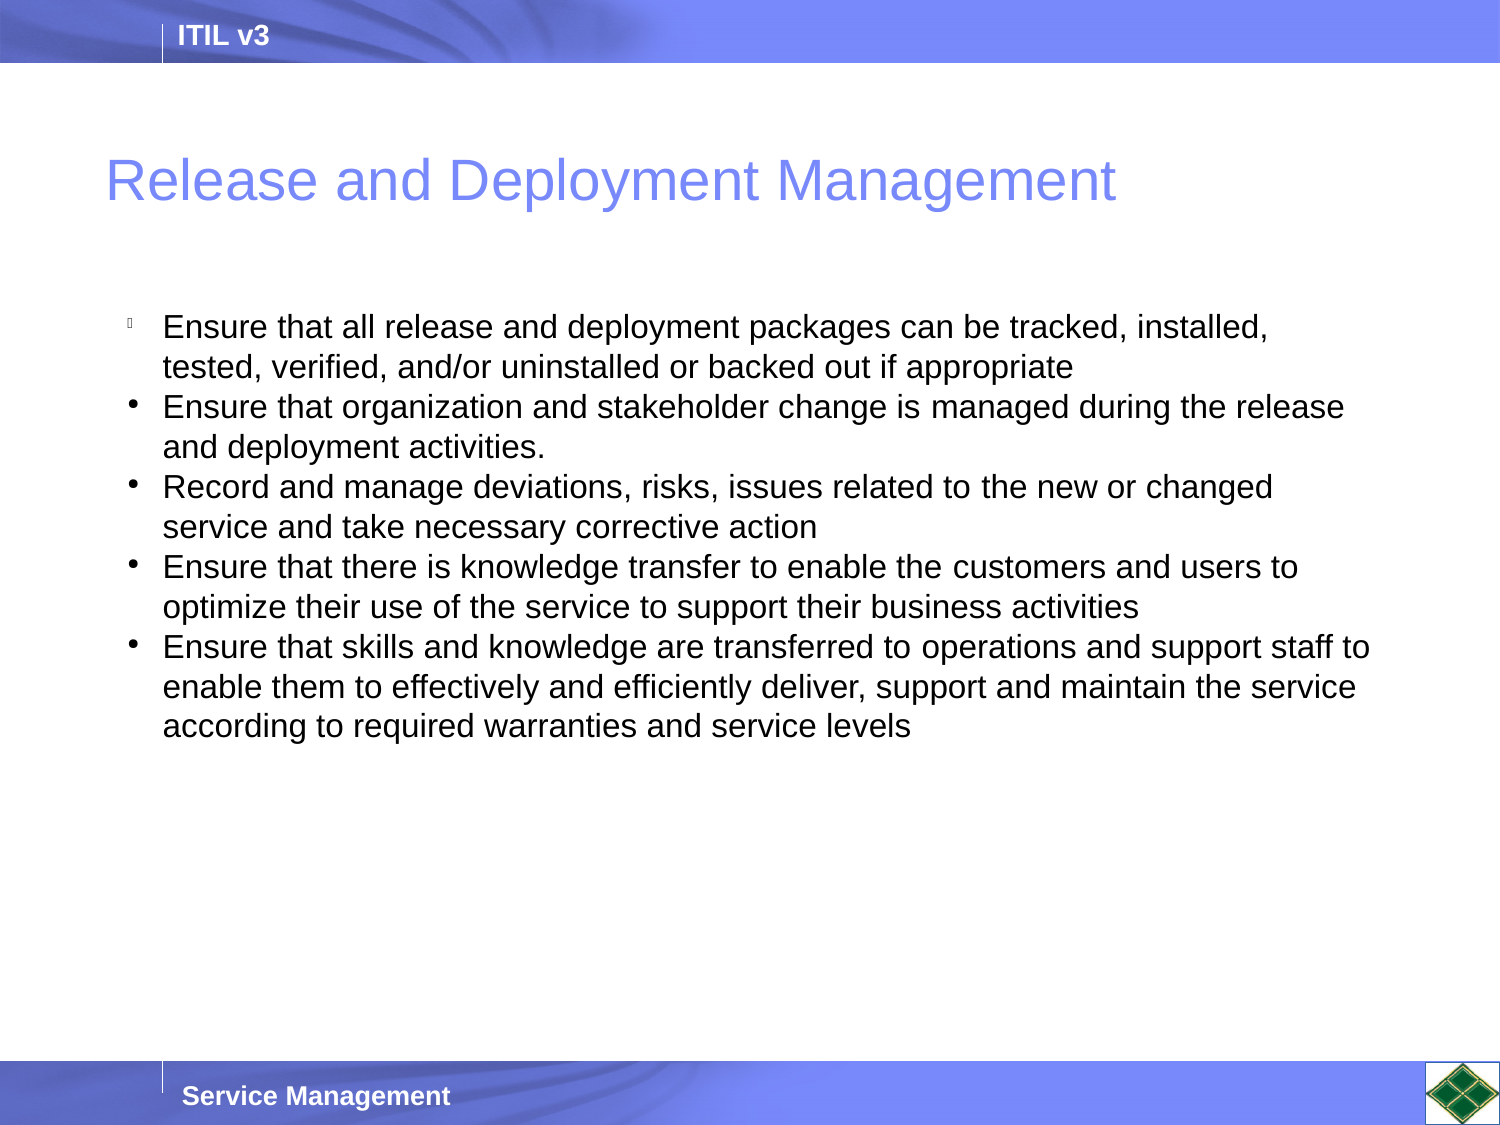

Release and Deployment Management
Ensure that all release and deployment packages can be tracked, installed, tested, verified, and/or uninstalled or backed out if appropriate
Ensure that organization and stakeholder change is managed during the release and deployment activities.
Record and manage deviations, risks, issues related to the new or changed service and take necessary corrective action
Ensure that there is knowledge transfer to enable the customers and users to optimize their use of the service to support their business activities
Ensure that skills and knowledge are transferred to operations and support staff to enable them to effectively and efficiently deliver, support and maintain the service according to required warranties and service levels